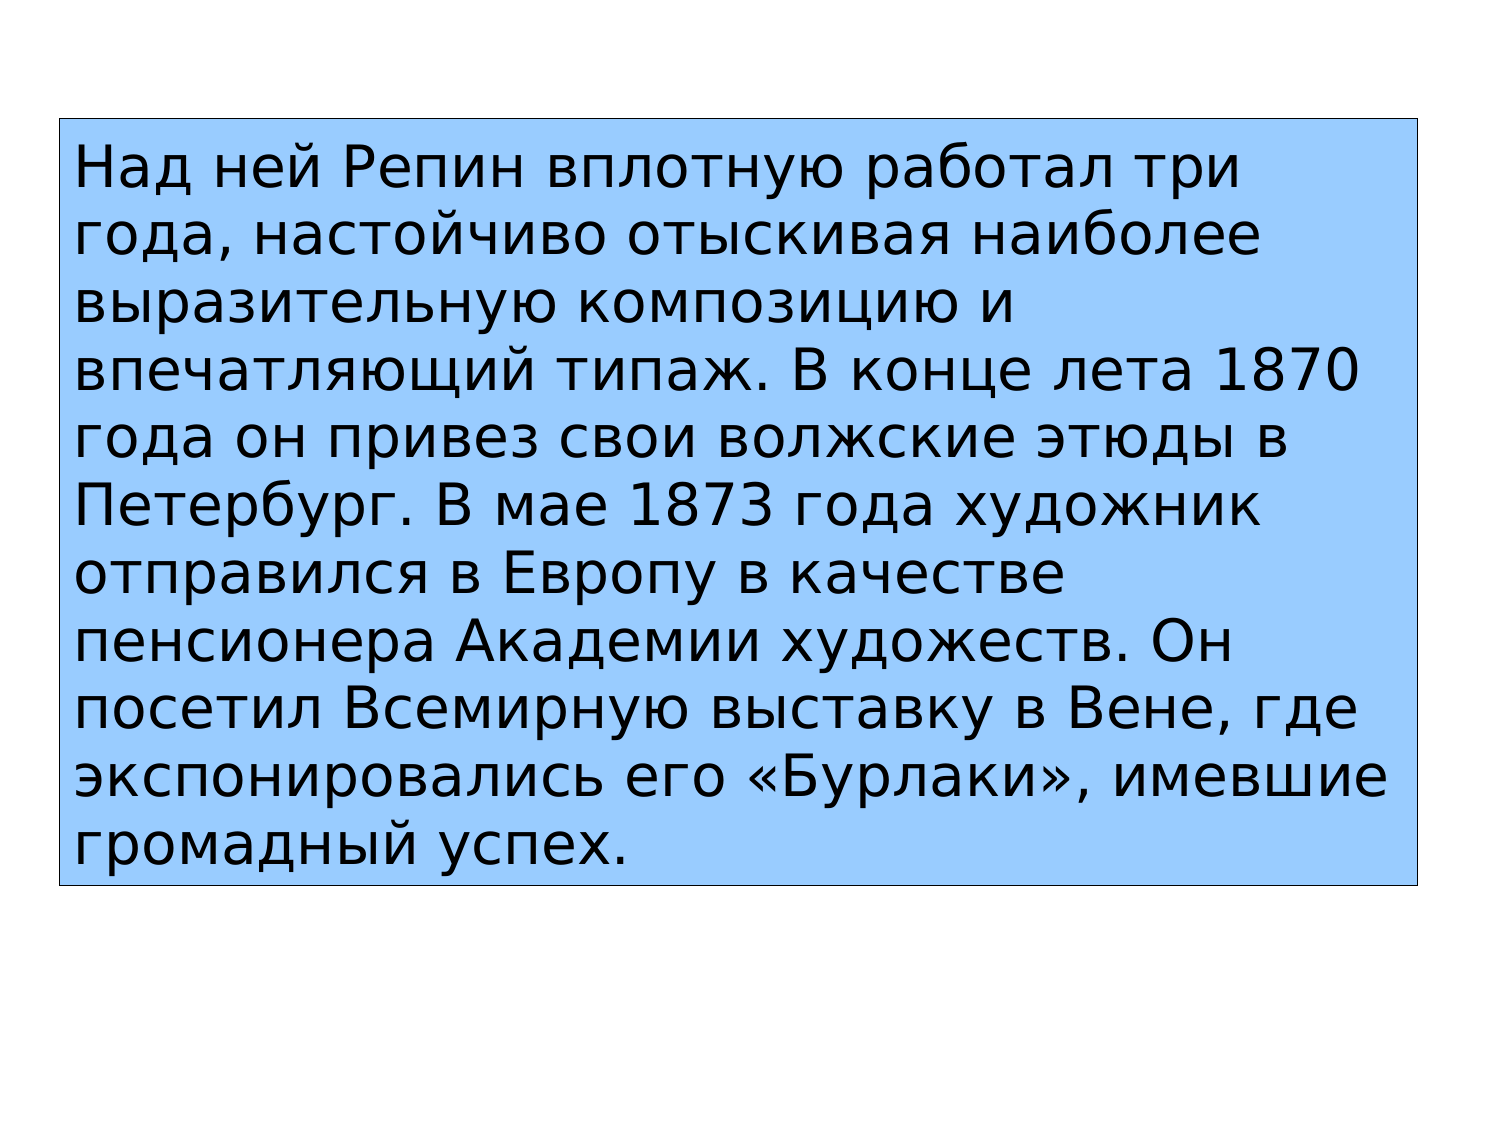

Над ней Репин вплотную работал три года, настойчиво отыскивая наиболее выразительную композицию и впечатляющий типаж. В конце лета 1870 года он привез свои волжские этюды в Петербург. В мае 1873 года художник отправился в Европу в качестве пенсионера Академии художеств. Он посетил Всемирную выставку в Вене, где экспонировались его «Бурлаки», имевшие громадный успех.